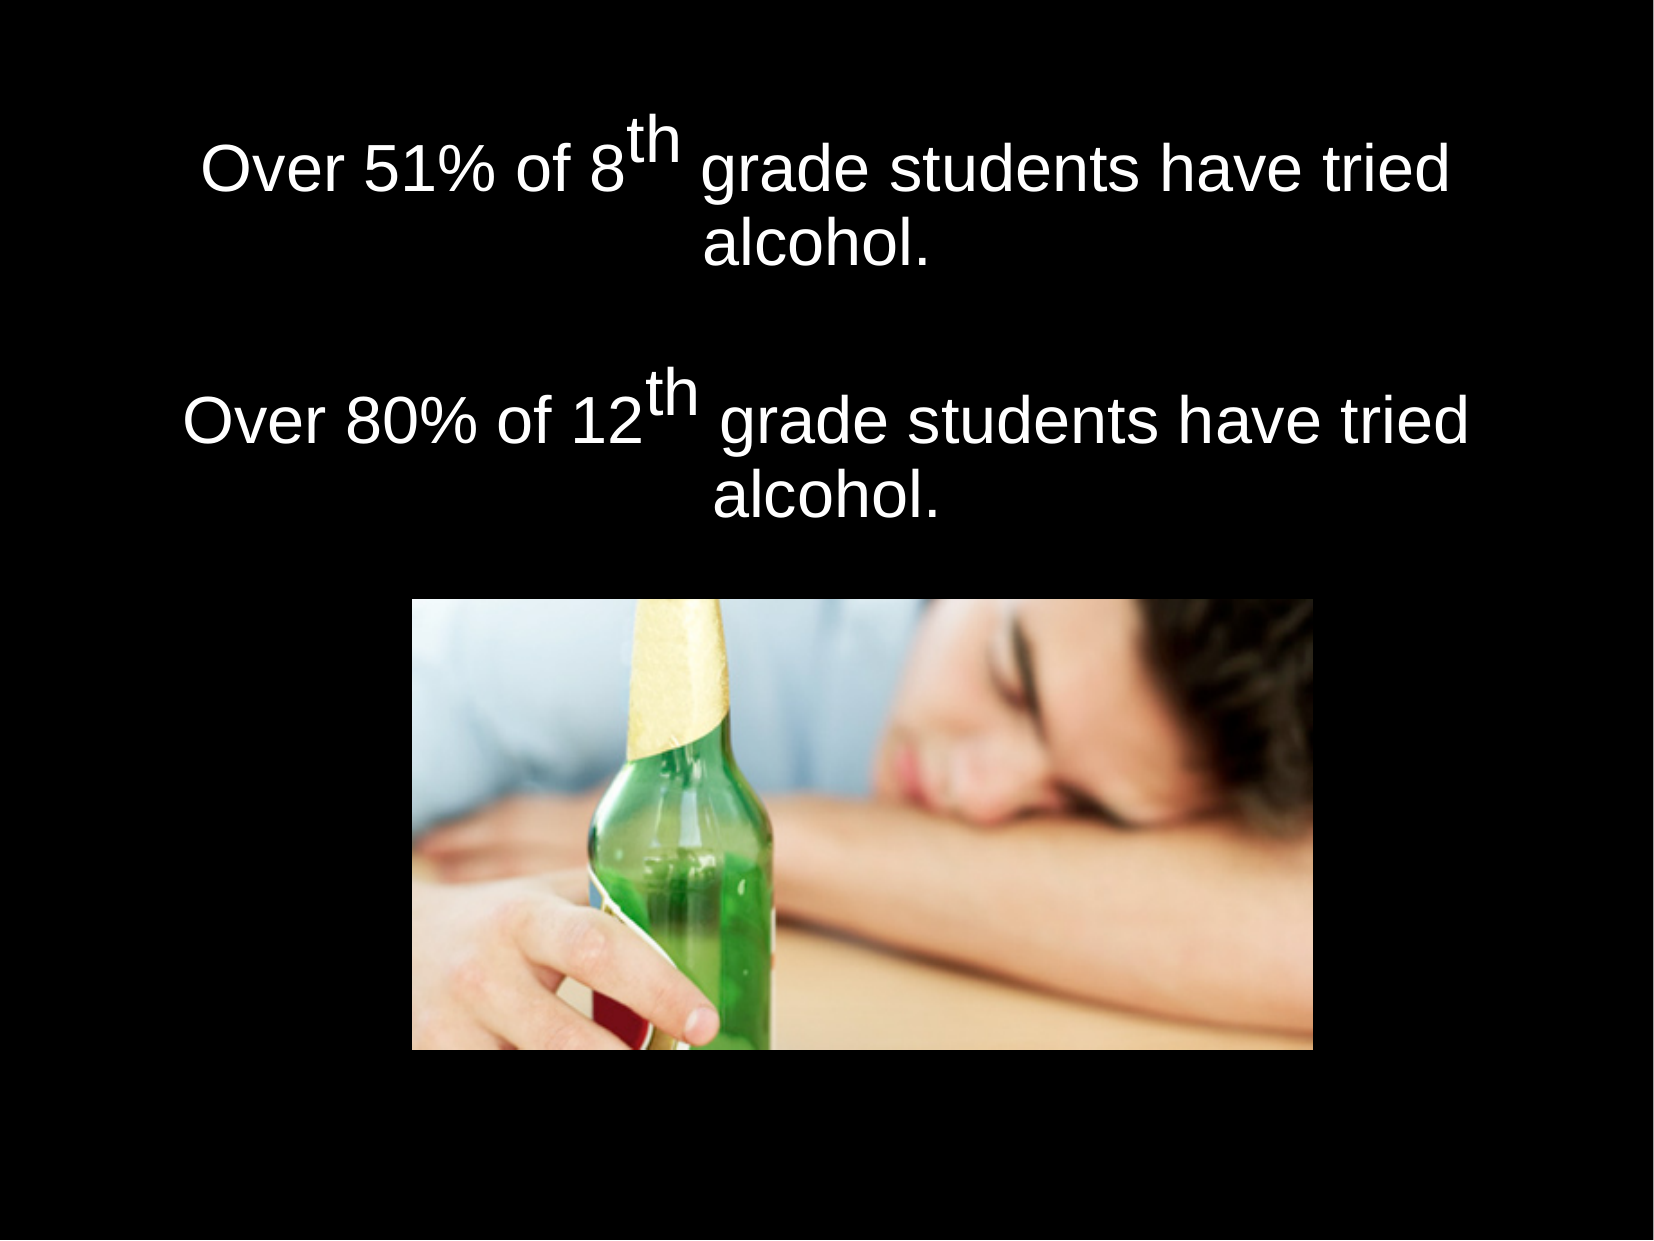

# Over 51% of 8th grade students have tried alcohol.
Over 80% of 12th grade students have tried alcohol.